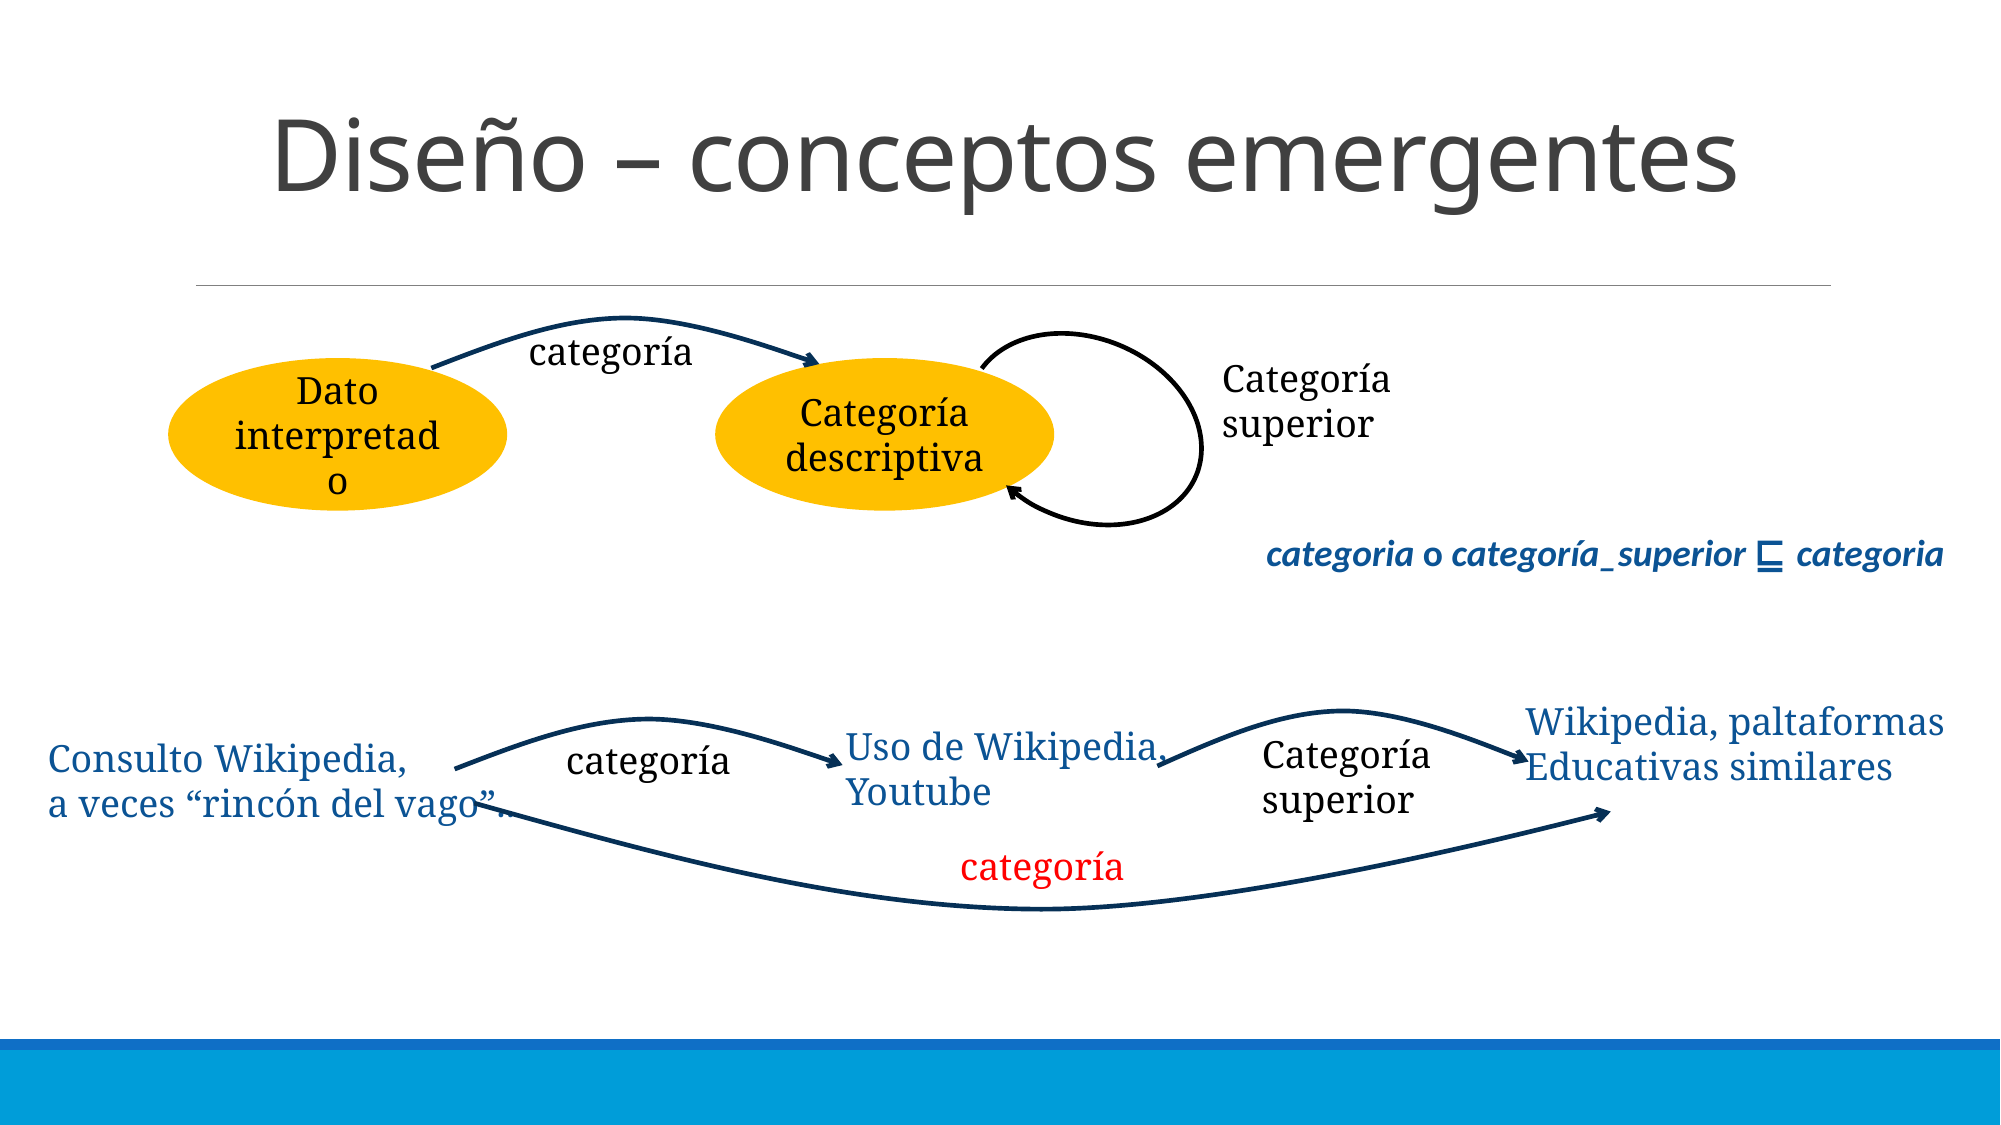

# Diseño – conceptos emergentes
categoría
Categoría
superior
Dato interpretado
Categoría descriptiva
categoria o categoría_superior ⊑ categoria
Wikipedia, paltaformas
Educativas similares
Uso de Wikipedia,
Youtube
Categoría
superior
Consulto Wikipedia,
a veces “rincón del vago”..
categoría
categoría